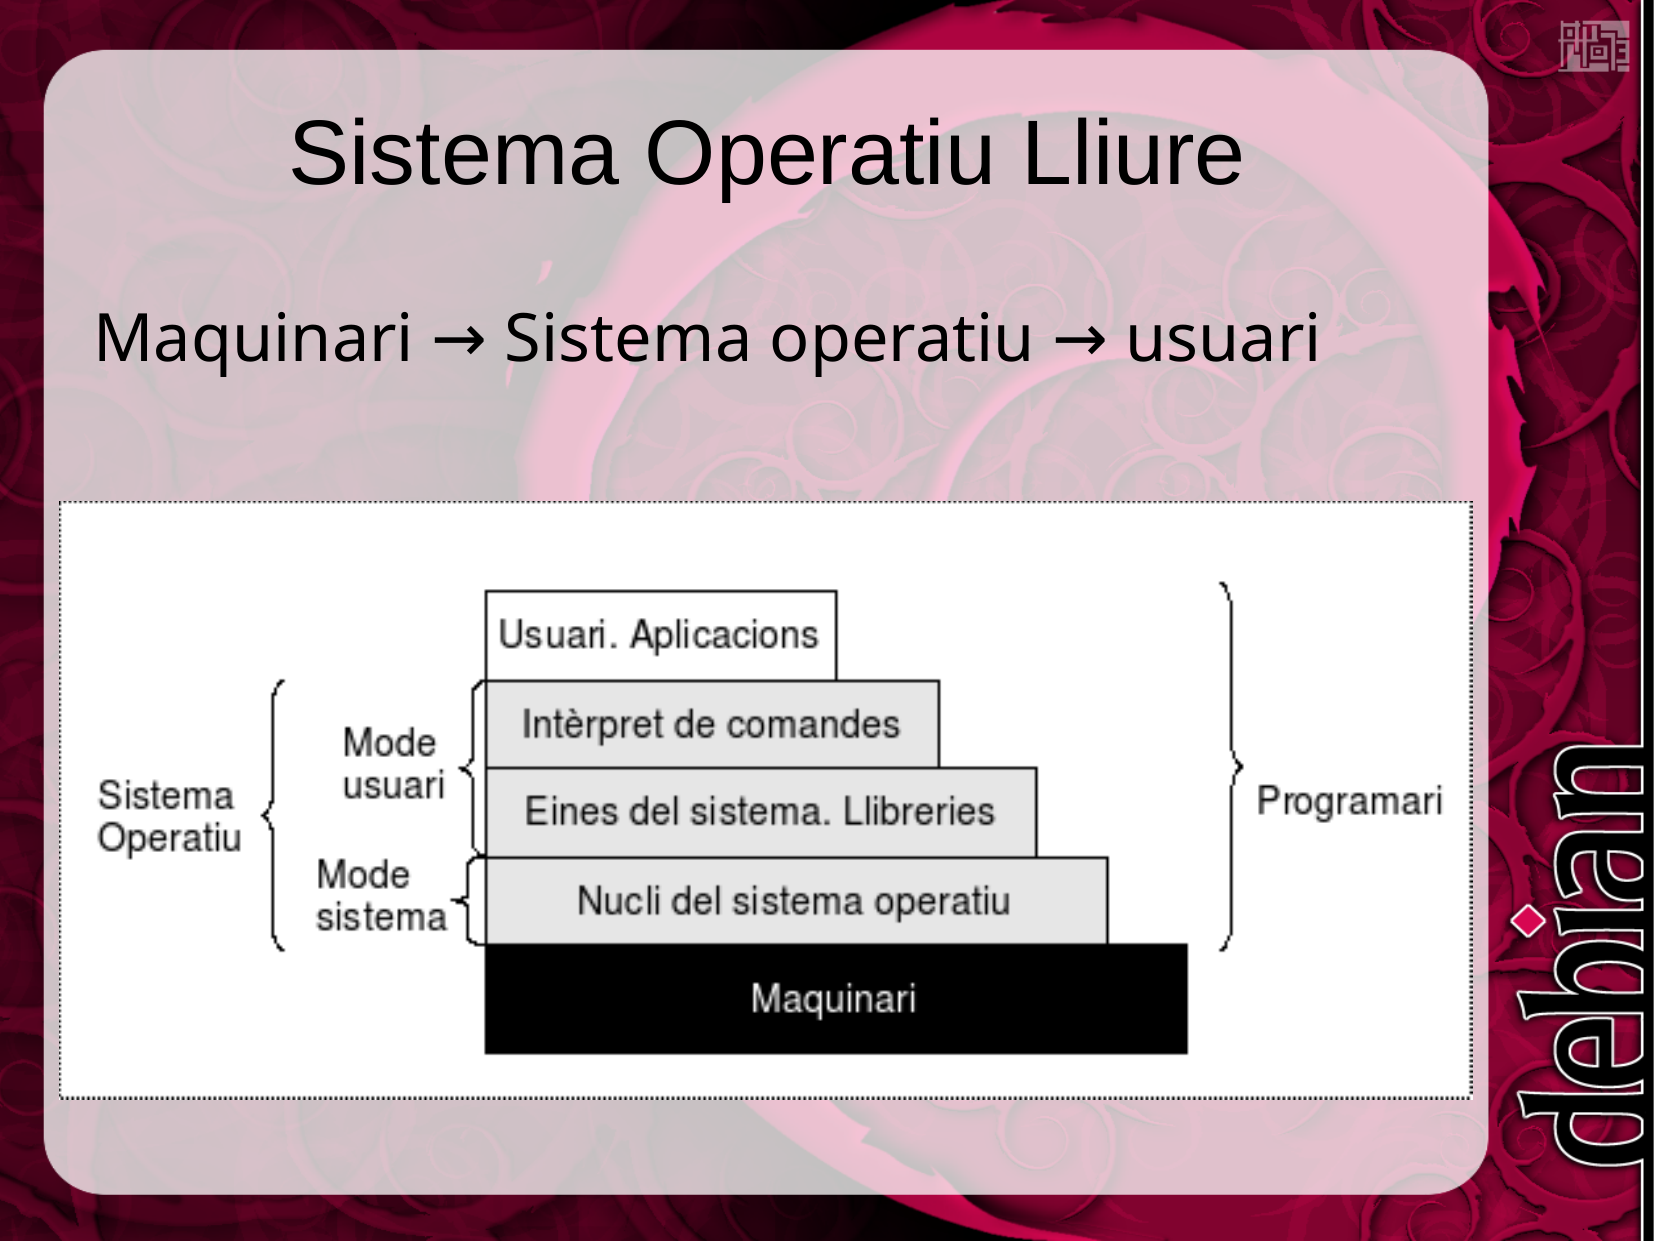

# Sistema Operatiu Lliure
 Maquinari → Sistema operatiu → usuari